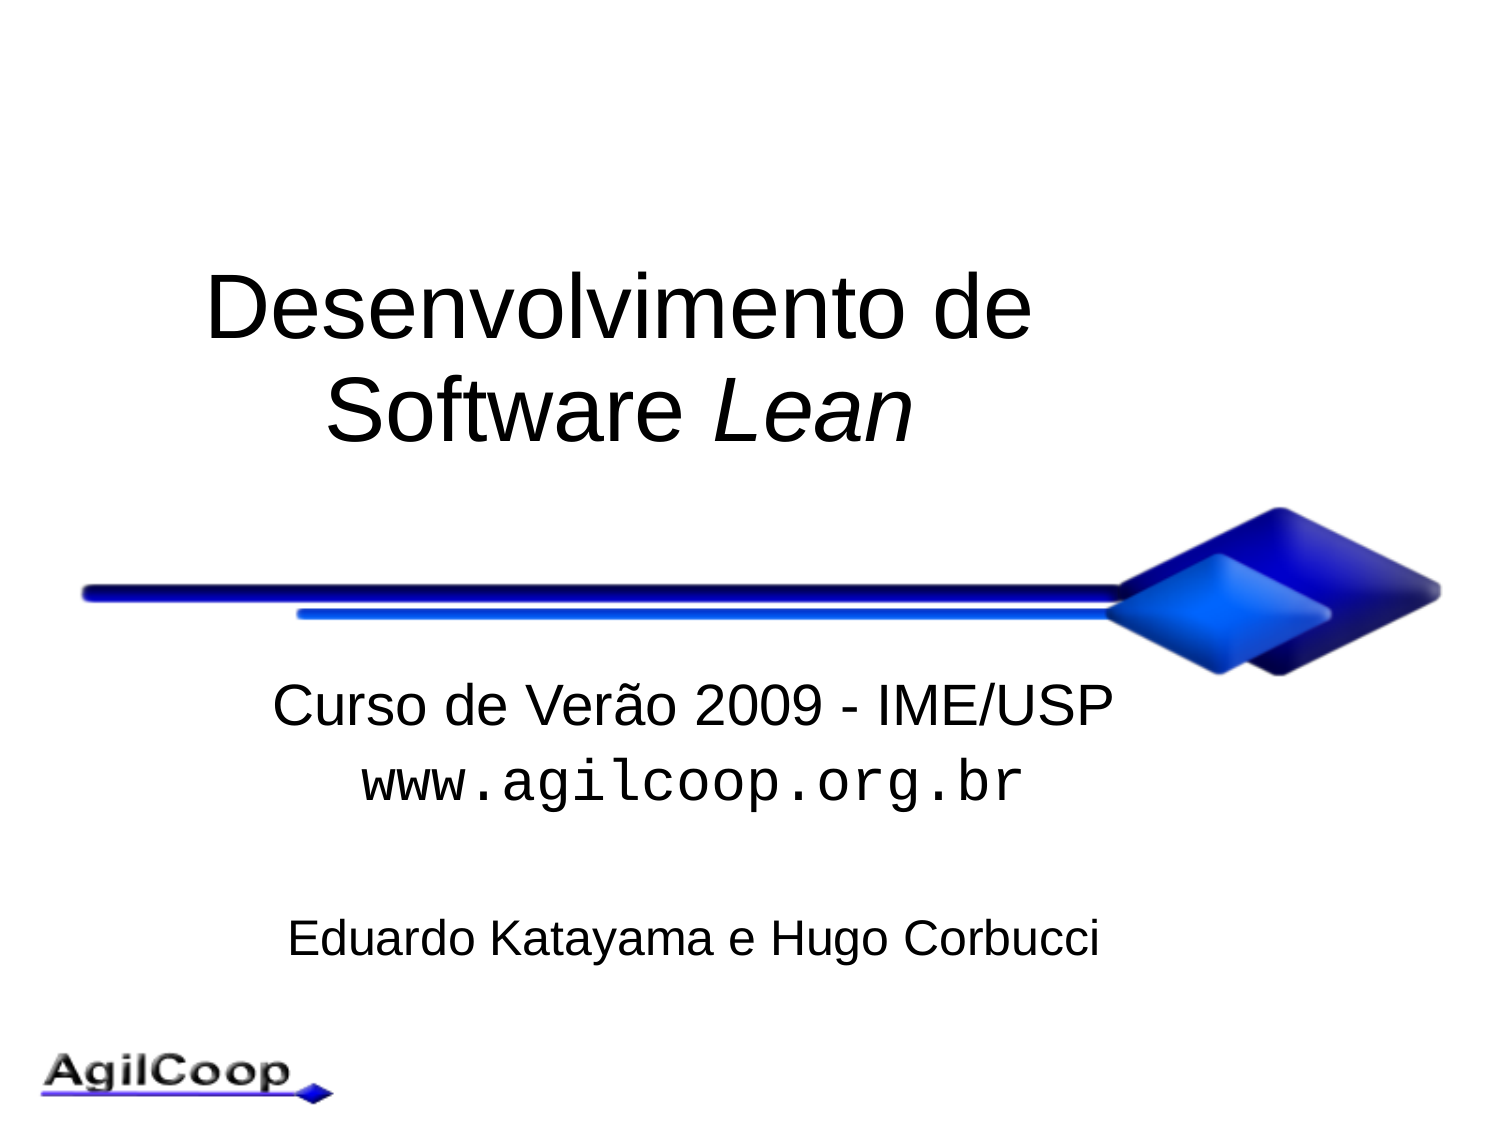

# Desenvolvimento de Software Lean
Curso de Verão 2009 - IME/USP
www.agilcoop.org.br
Eduardo Katayama e Hugo Corbucci